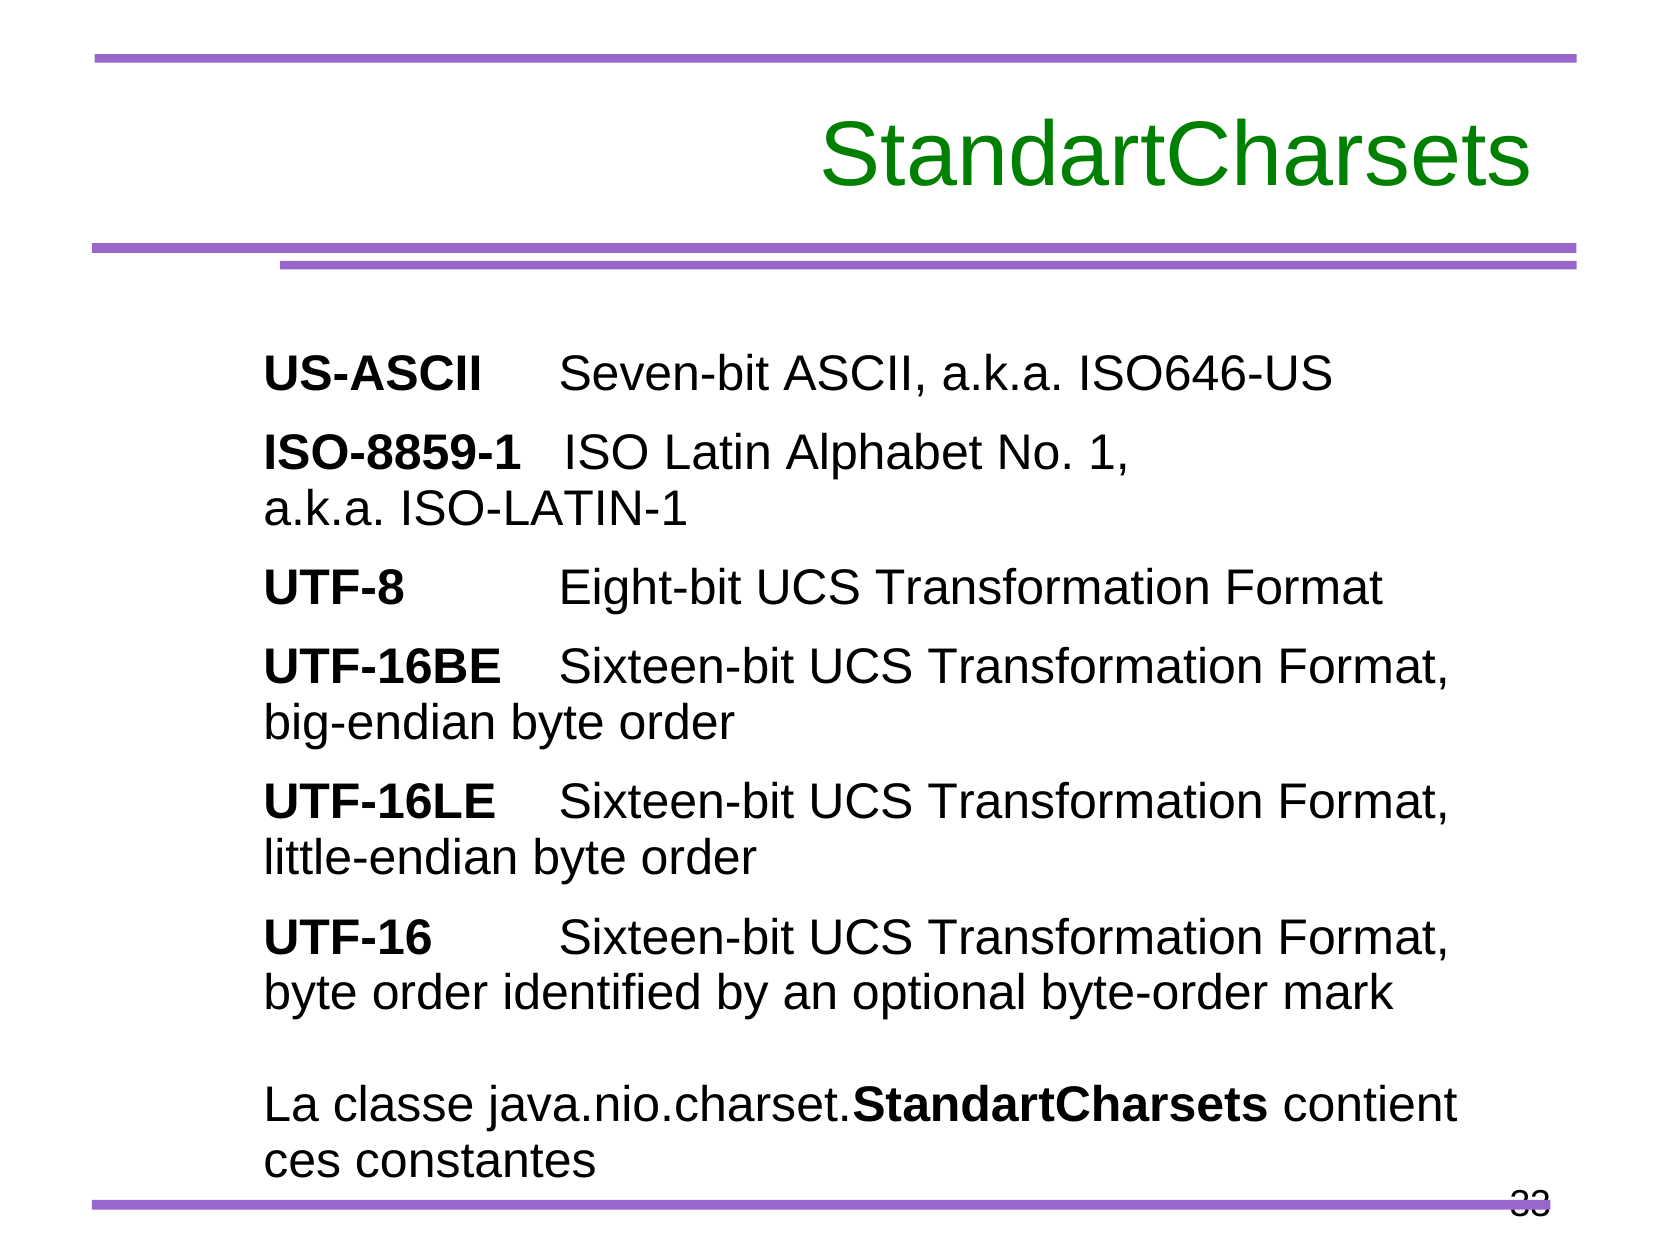

# StandartCharsets
US-ASCII 	Seven-bit ASCII, a.k.a. ISO646-US
ISO-8859-1 ISO Latin Alphabet No. 1,
a.k.a. ISO-LATIN-1
UTF-8 		Eight-bit UCS Transformation Format
UTF-16BE 	Sixteen-bit UCS Transformation Format, big-endian byte order
UTF-16LE 	Sixteen-bit UCS Transformation Format, little-endian byte order
UTF-16 		Sixteen-bit UCS Transformation Format, byte order identified by an optional byte-order mark
La classe java.nio.charset.StandartCharsets contient ces constantes